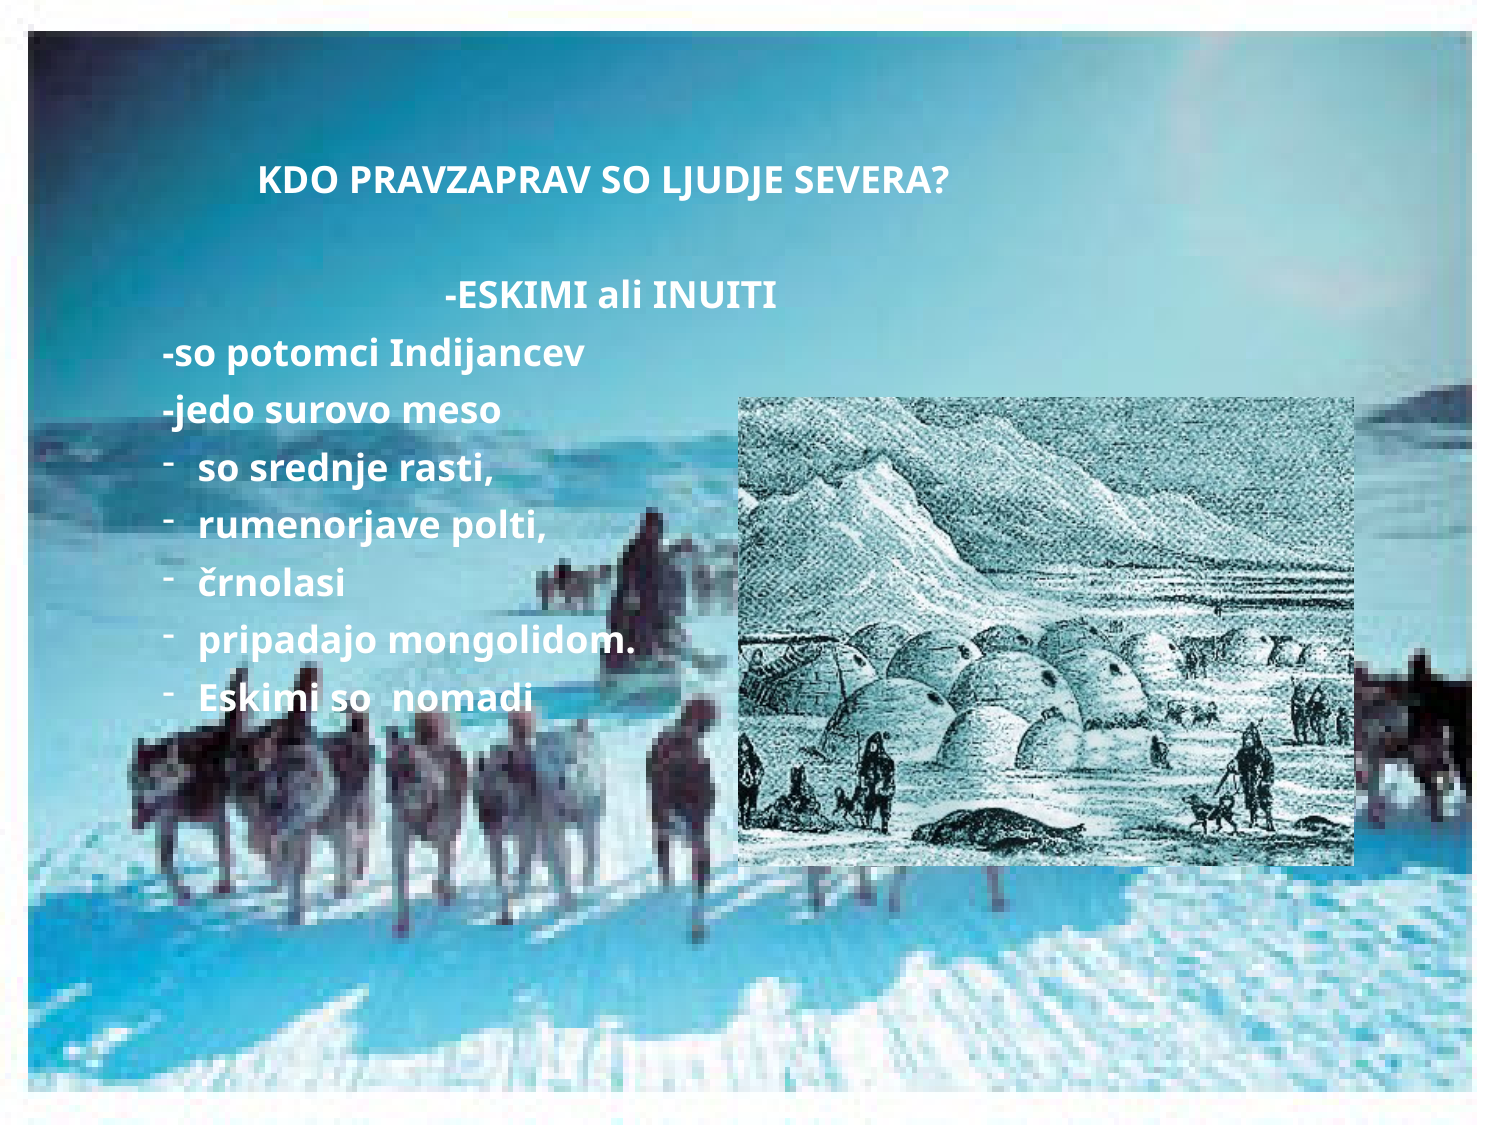

KDO PRAVZAPRAV SO LJUDJE SEVERA?
 -ESKIMI ali INUITI
-so potomci Indijancev
-jedo surovo meso
so srednje rasti,
rumenorjave polti,
črnolasi
pripadajo mongolidom.
Eskimi so nomadi